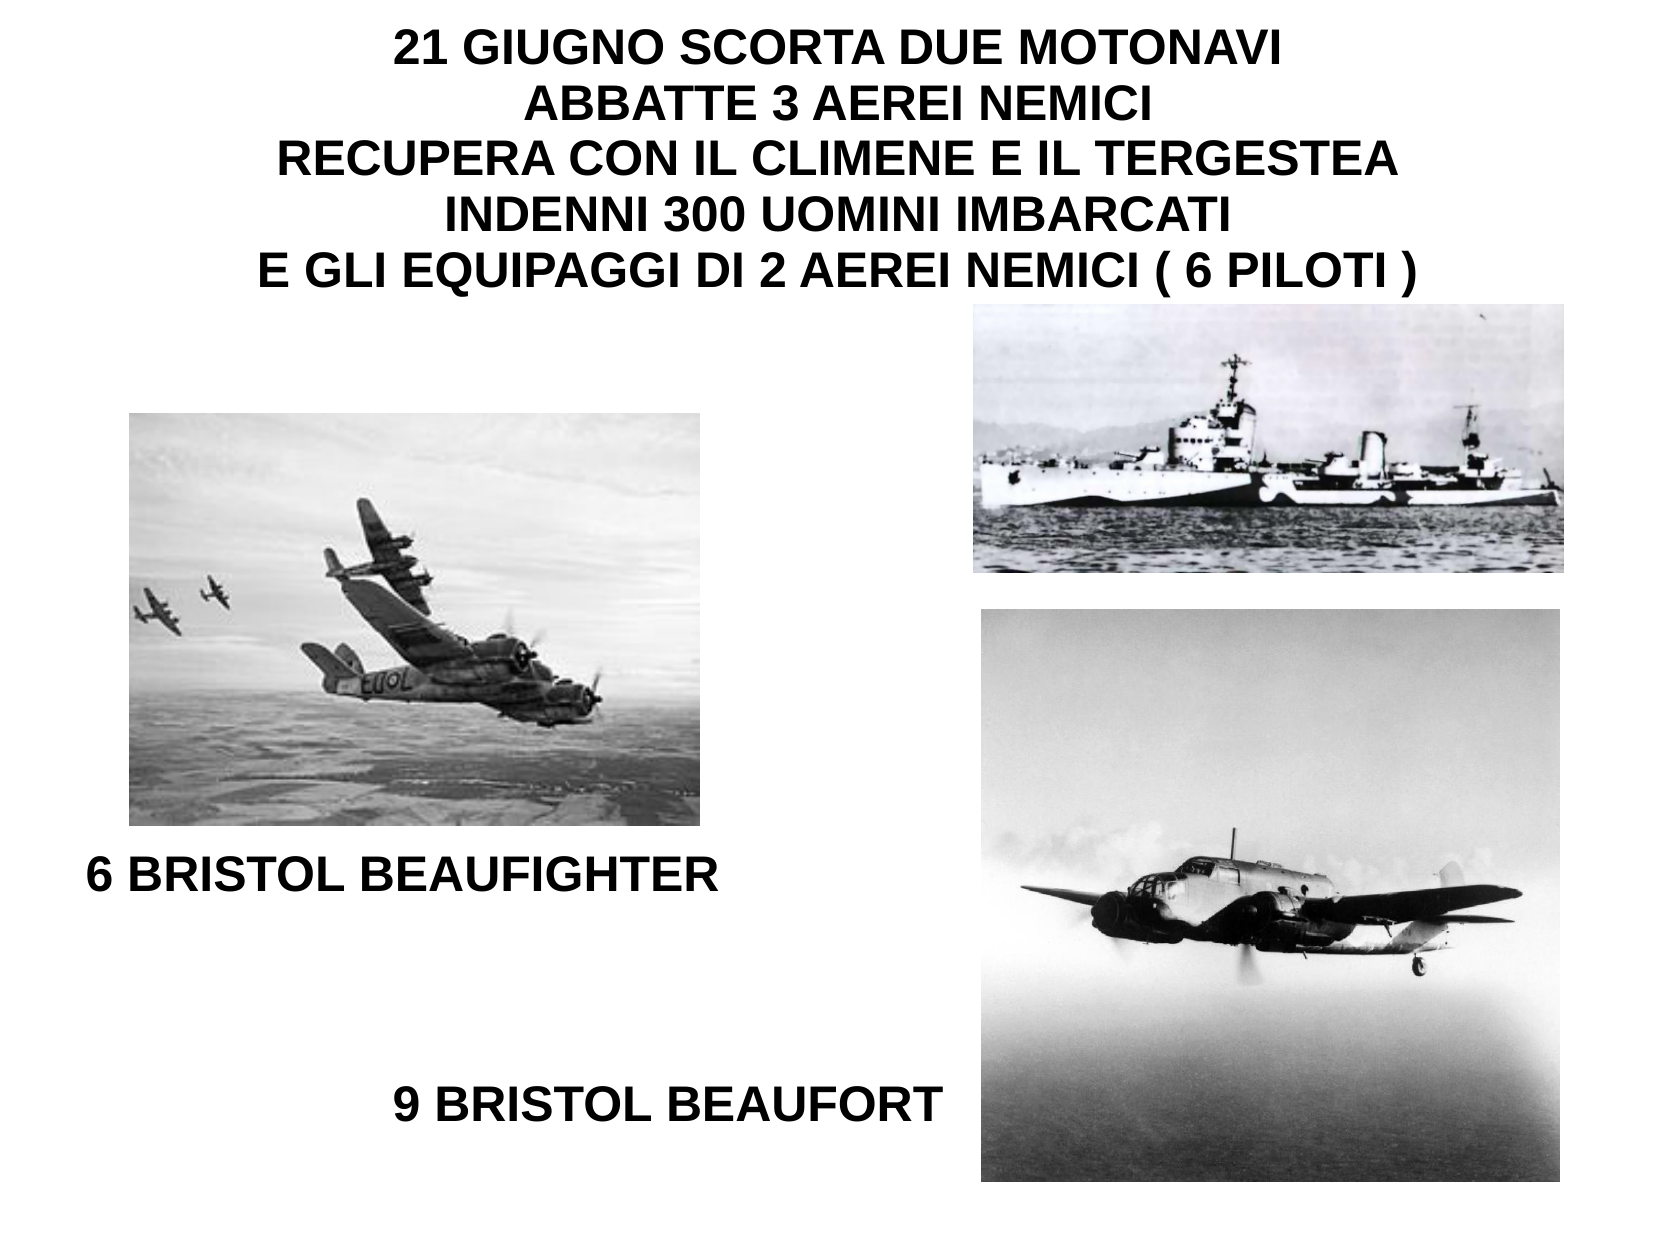

21 GIUGNO SCORTA DUE MOTONAVI
ABBATTE 3 AEREI NEMICI
RECUPERA CON IL CLIMENE E IL TERGESTEA
INDENNI 300 UOMINI IMBARCATI
E GLI EQUIPAGGI DI 2 AEREI NEMICI ( 6 PILOTI )
6 BRISTOL BEAUFIGHTER
9 BRISTOL BEAUFORT